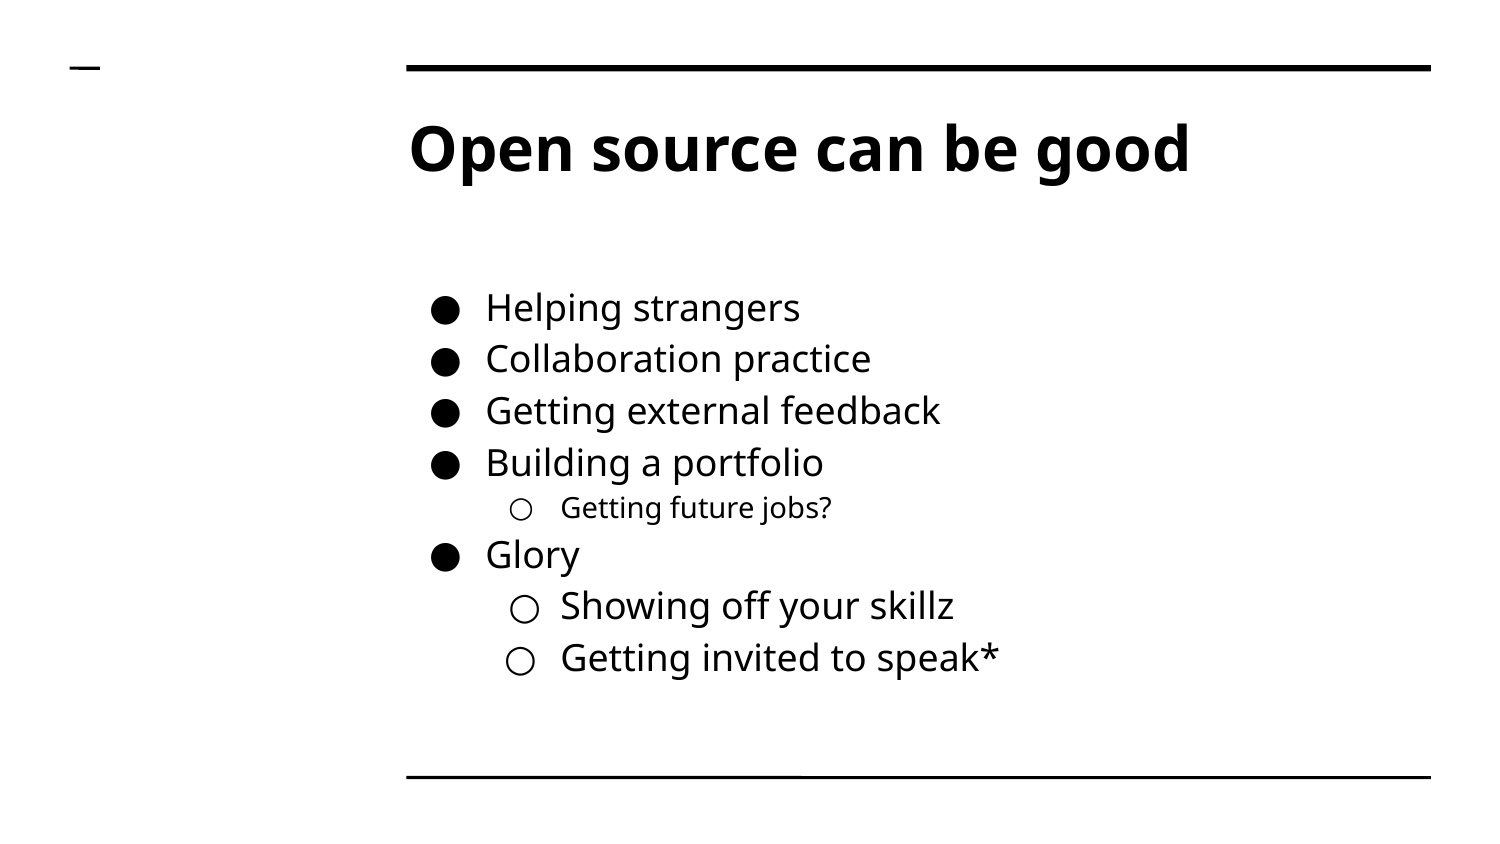

# Open source can be good
Helping strangers
Collaboration practice
Getting external feedback
Building a portfolio
Getting future jobs?
Glory
Showing off your skillz
Getting invited to speak*